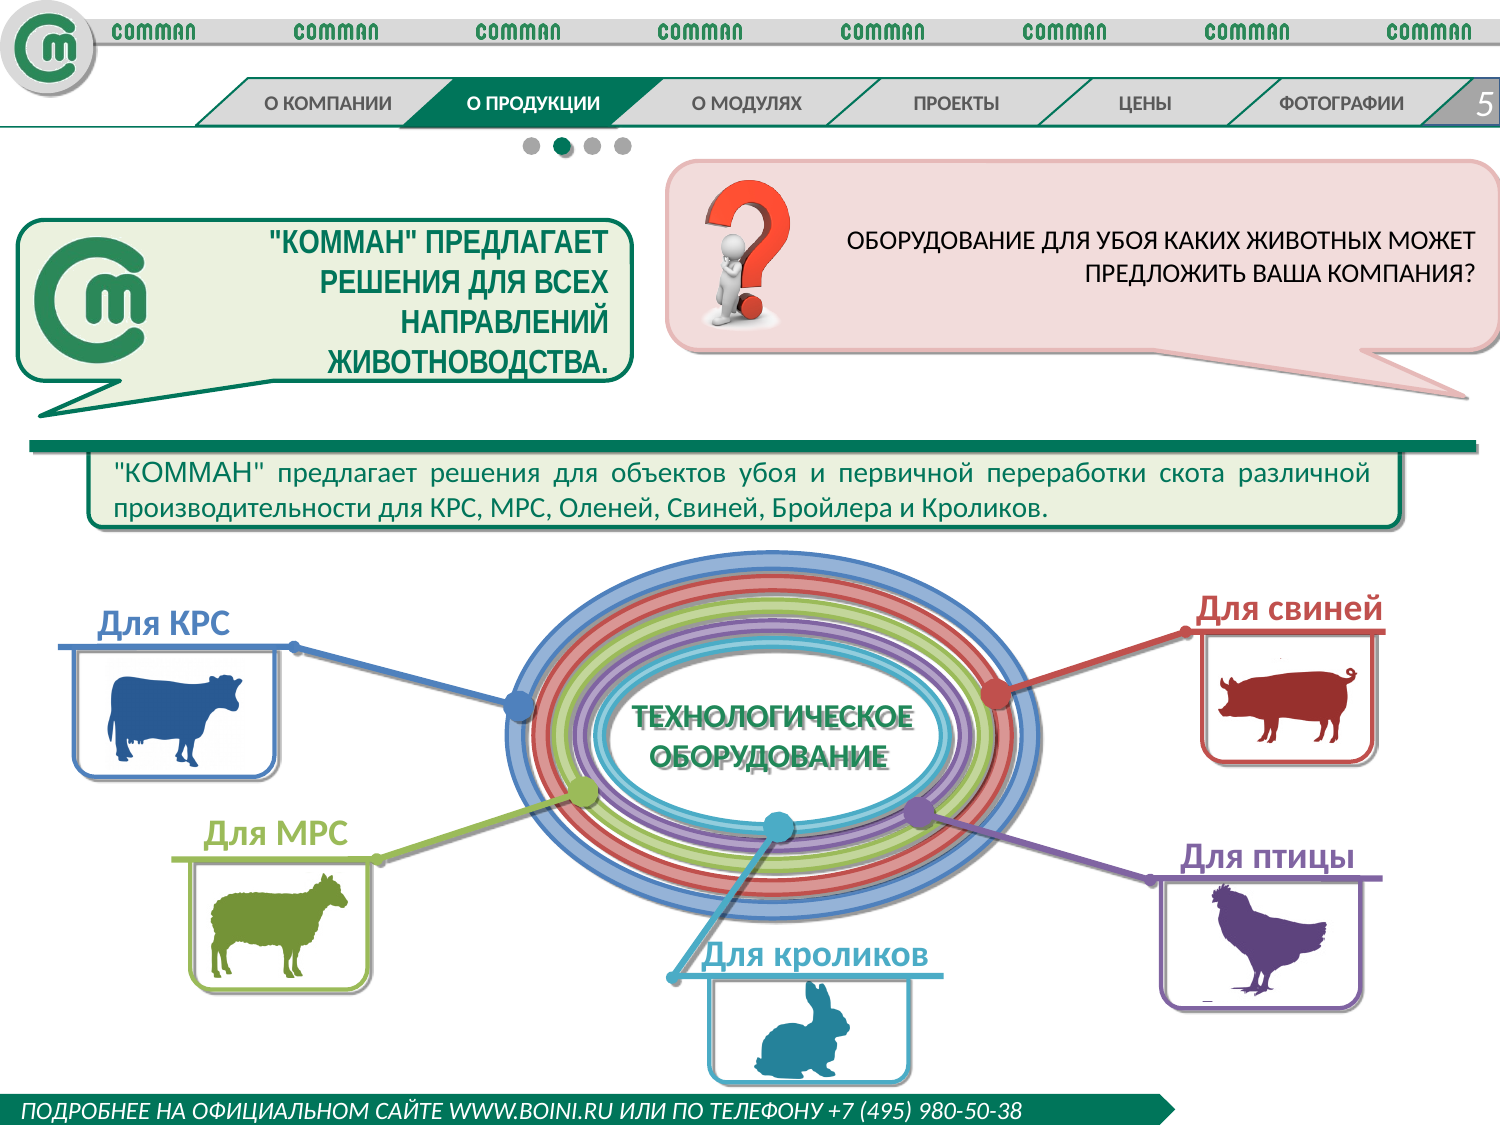

О КОМПАНИИ
 О ПРОДУКЦИИ
 О МОДУЛЯХ
ПРОЕКТЫ
ЦЕНЫ
ФОТОГРАФИИ
 ОБОРУДОВАНИЕ ДЛЯ УБОЯ КАКИХ ЖИВОТНЫХ МОЖЕТ ПРЕДЛОЖИТЬ ВАША КОМПАНИЯ?
 "КОММАН" ПРЕДЛАГАЕТ РЕШЕНИЯ ДЛЯ ВСЕХ НАПРАВЛЕНИЙ ЖИВОТНОВОДСТВА.
"КОММАН" предлагает решения для объектов убоя и первичной переработки скота различной производительности для КРС, МРС, Оленей, Свиней, Бройлера и Кроликов.
ТЕХНОЛОГИЧЕСКОЕ ОБОРУДОВАНИЕ
Для свиней
Для КРС
Для МРС
Для птицы
Для кроликов
 ПОДРОБНЕЕ НА ОФИЦИАЛЬНОМ САЙТЕ WWW.BOINI.RU ИЛИ ПО ТЕЛЕФОНУ +7 (495) 980-50-38